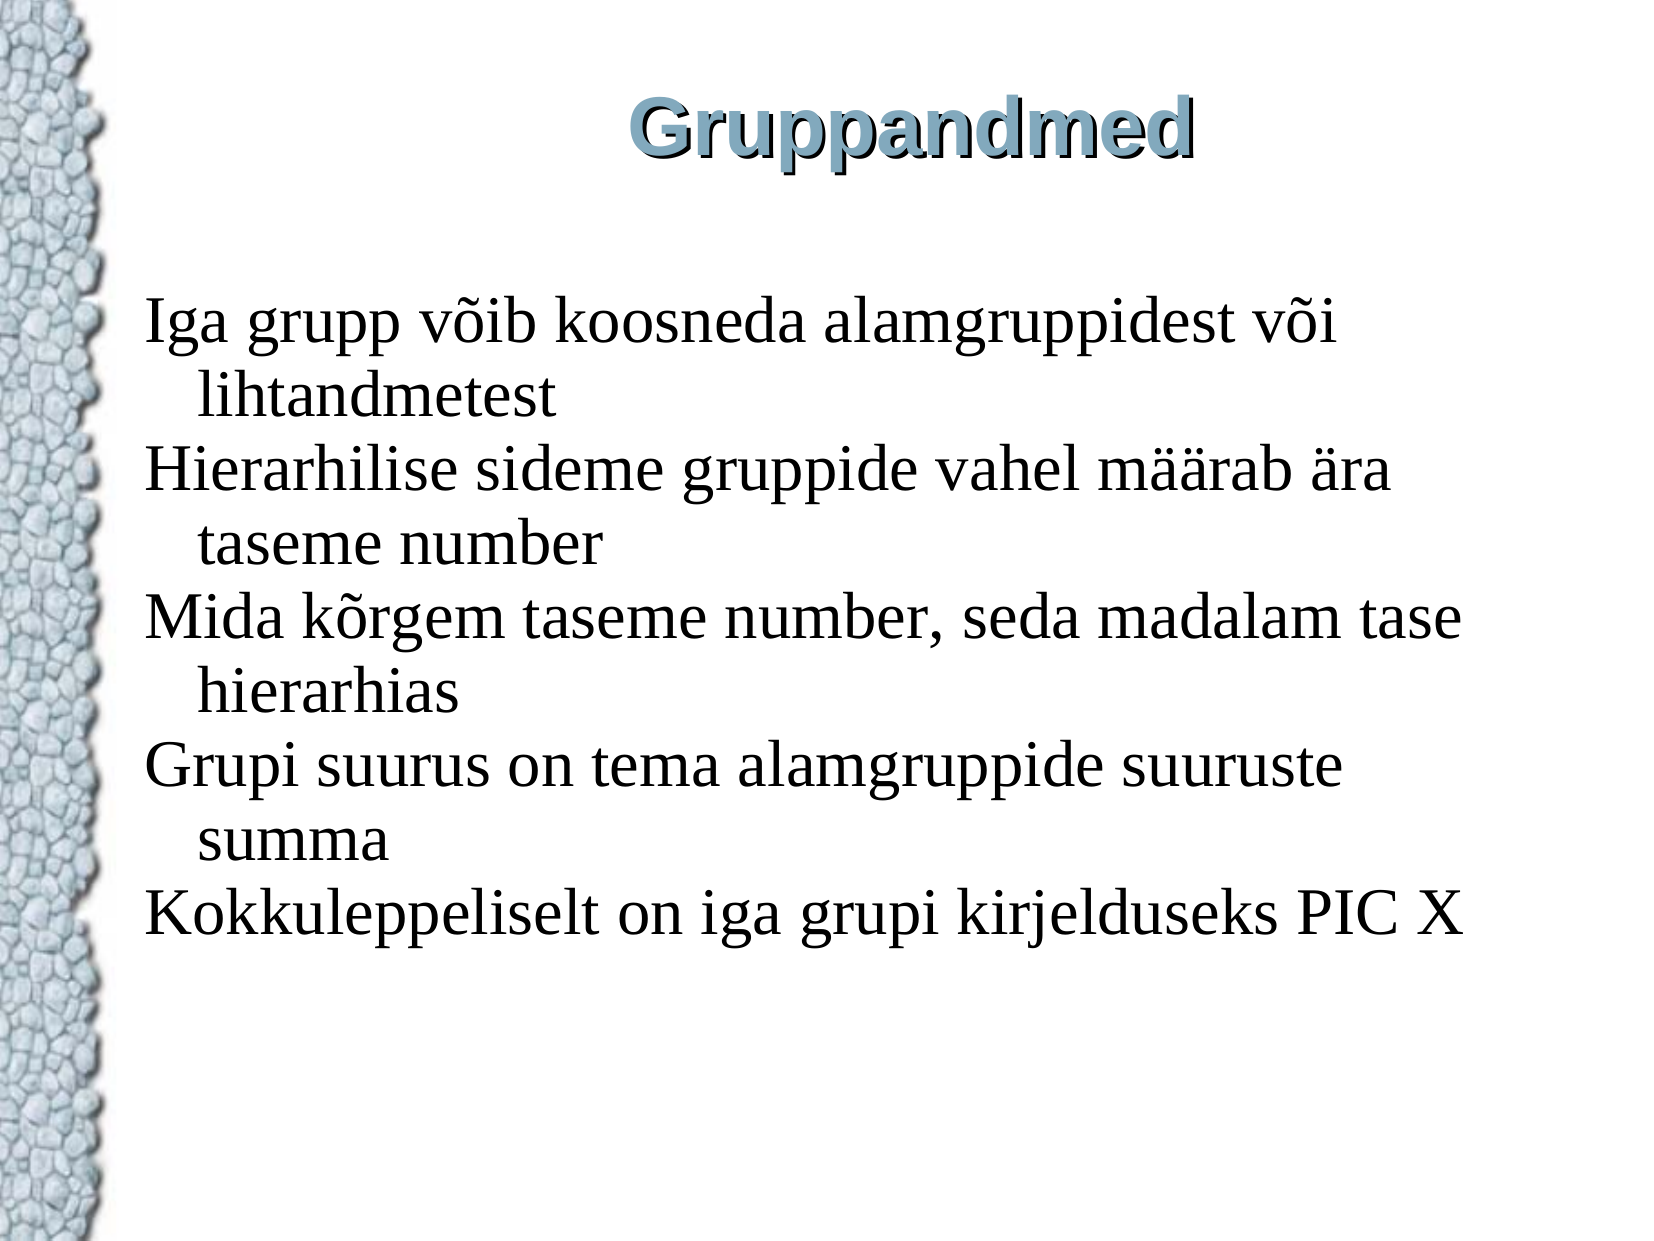

# Gruppandmed
Iga grupp võib koosneda alamgruppidest või lihtandmetest
Hierarhilise sideme gruppide vahel määrab ära taseme number
Mida kõrgem taseme number, seda madalam tase hierarhias
Grupi suurus on tema alamgruppide suuruste summa
Kokkuleppeliselt on iga grupi kirjelduseks PIC X